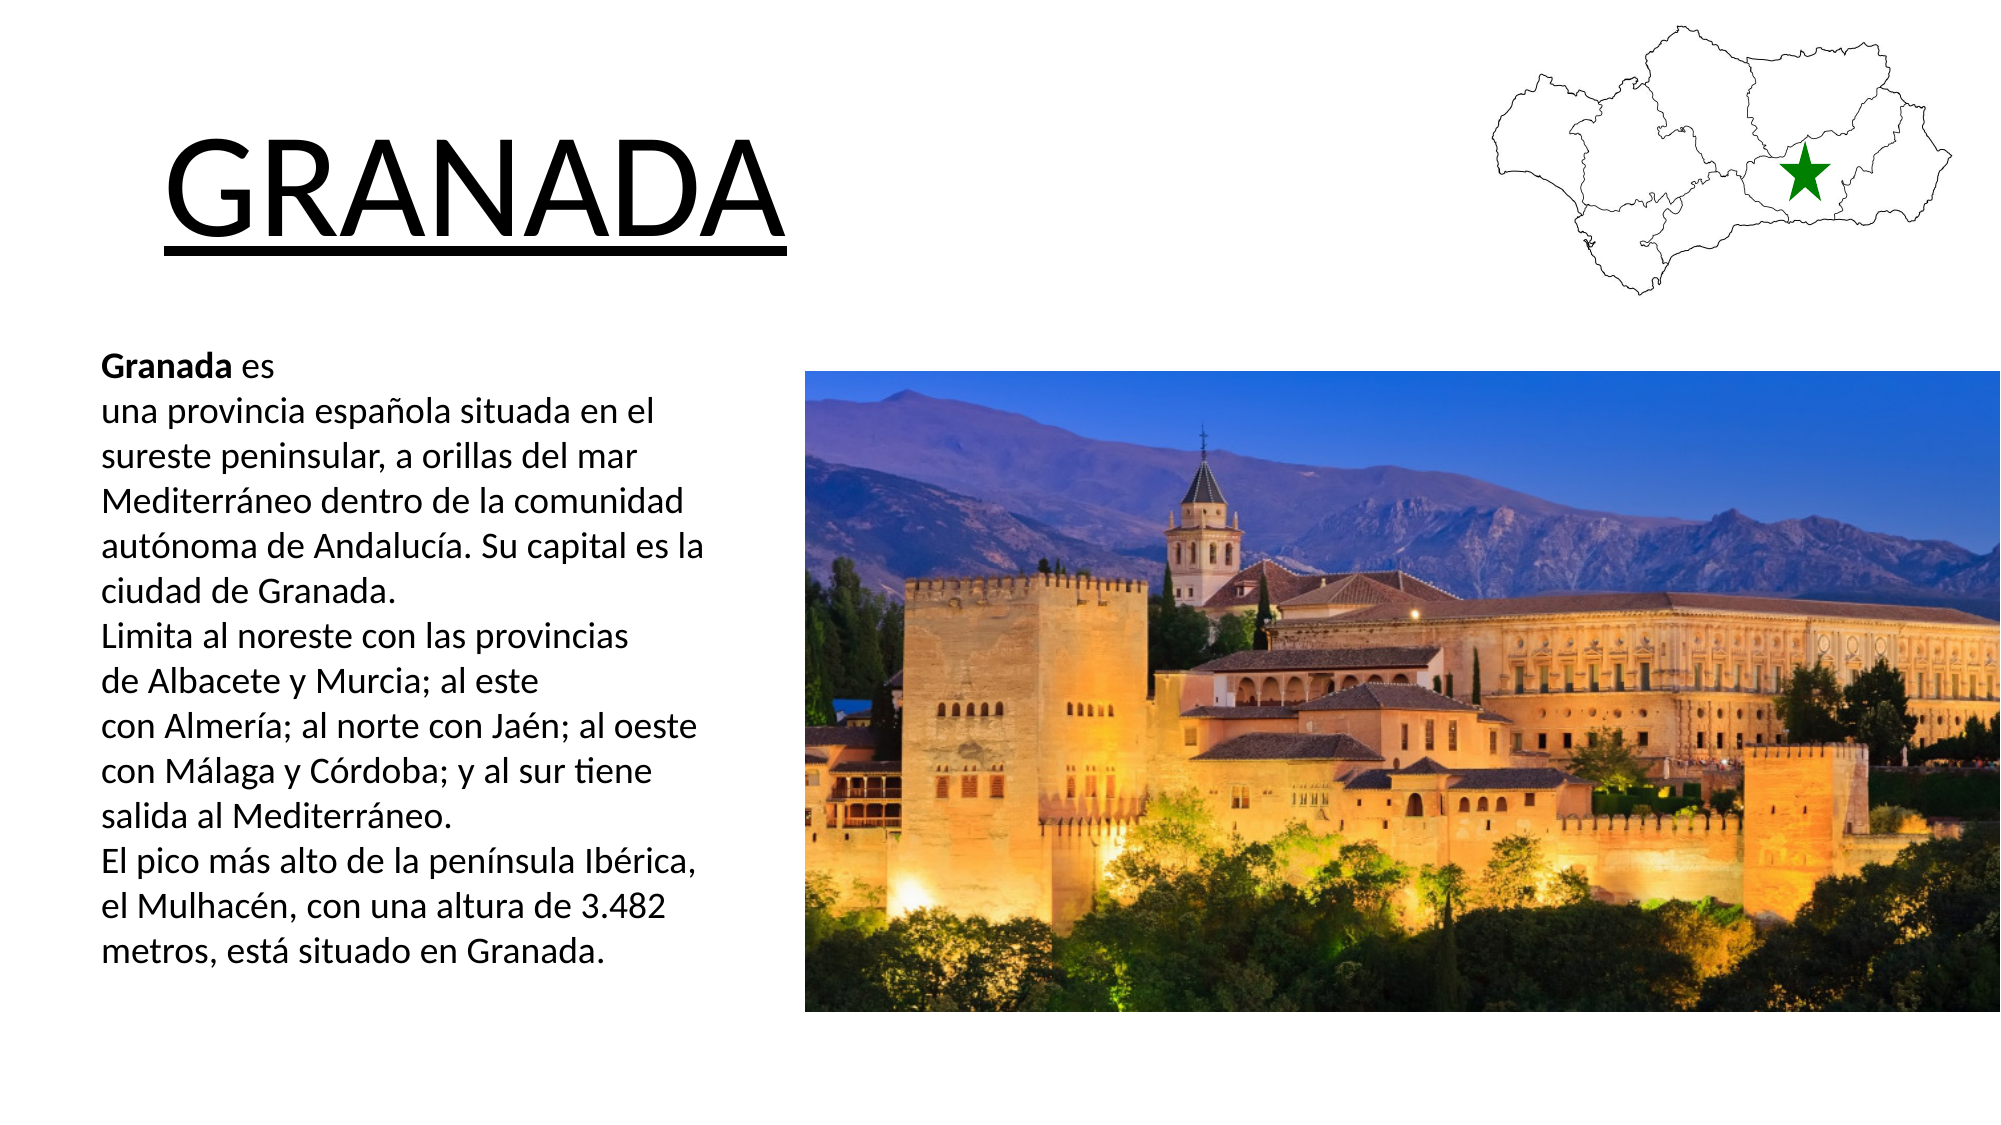

GRANADA
Granada es una provincia española situada en el sureste peninsular, a orillas del mar Mediterráneo dentro de la comunidad autónoma de Andalucía. Su capital es la ciudad de Granada.
Limita al noreste con las provincias de Albacete y Murcia; al este con Almería; al norte con Jaén; al oeste con Málaga y Córdoba; y al sur tiene salida al Mediterráneo.
El pico más alto de la península Ibérica, el Mulhacén, con una altura de 3.482 metros, está situado en Granada.